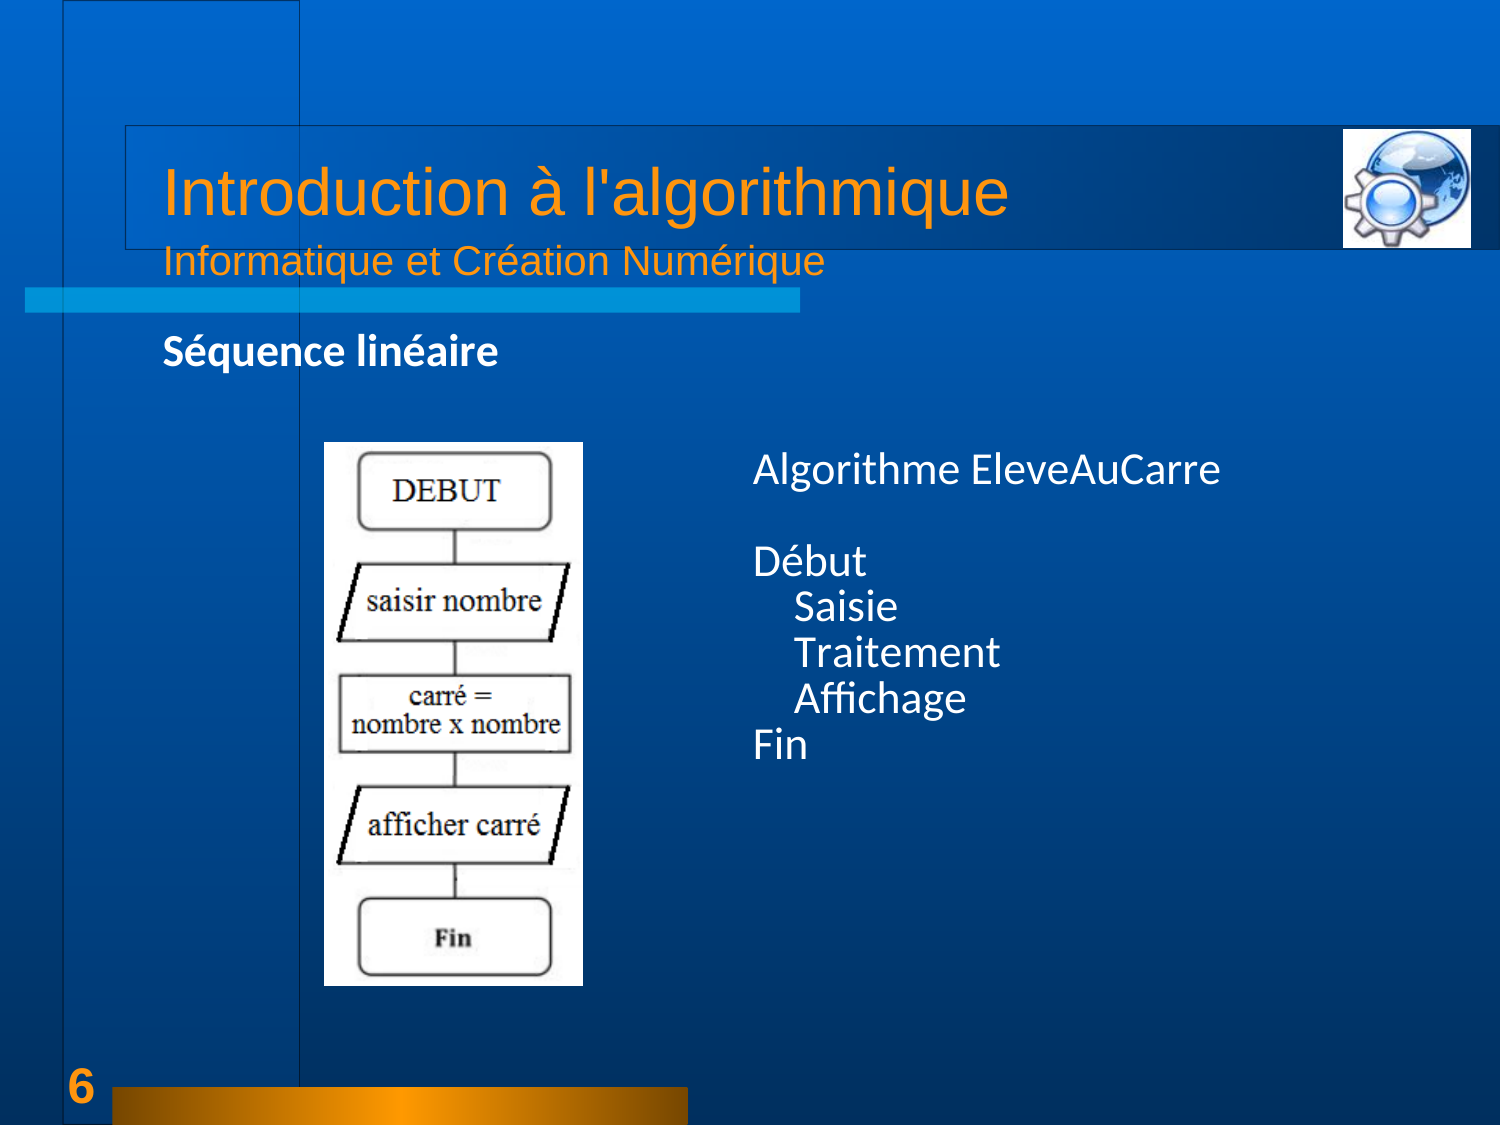

Séquence linéaire
Algorithme EleveAuCarre
Début
 Saisie
 Traitement
 Affichage
Fin